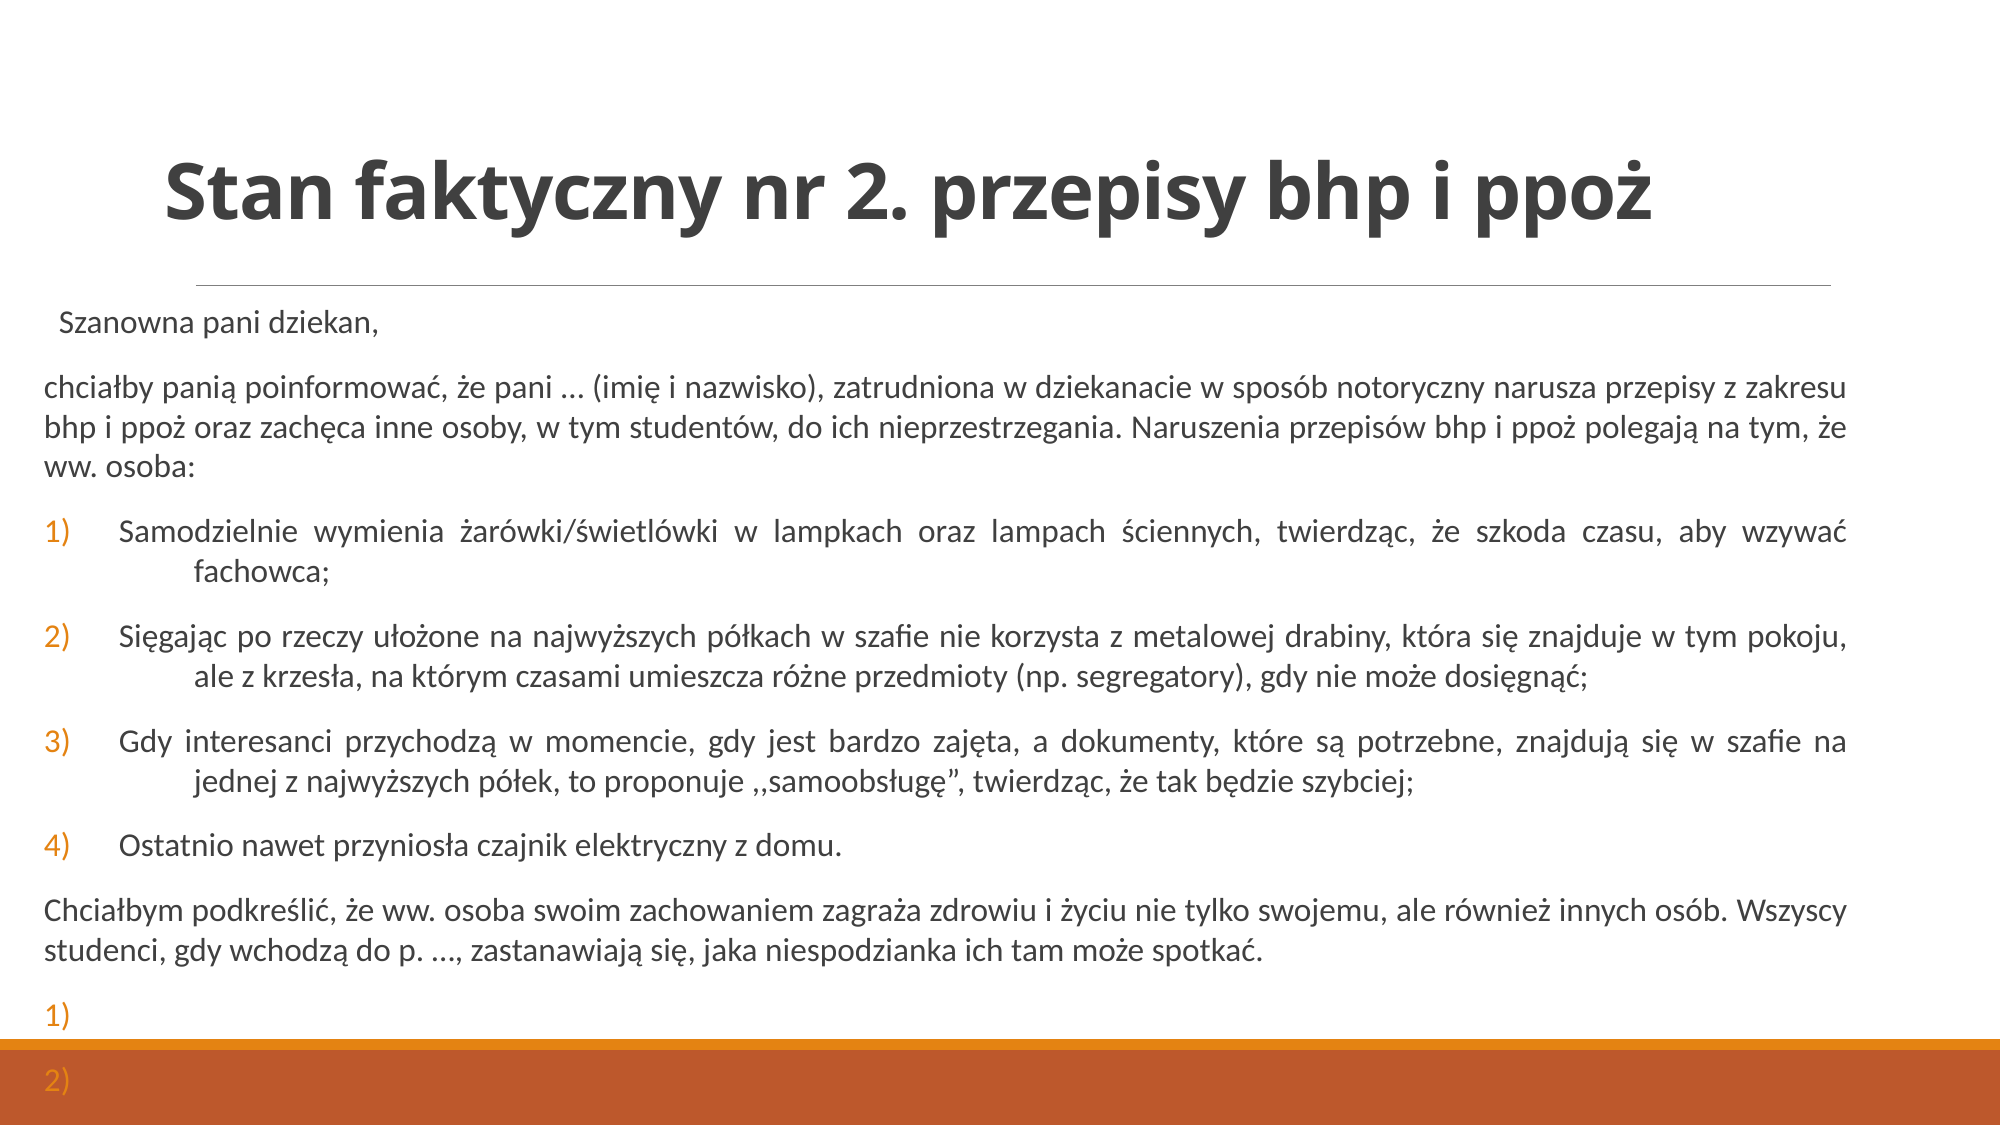

# Stan faktyczny nr 2. przepisy bhp i ppoż
Szanowna pani dziekan,
chciałby panią poinformować, że pani … (imię i nazwisko), zatrudniona w dziekanacie w sposób notoryczny narusza przepisy z zakresu bhp i ppoż oraz zachęca inne osoby, w tym studentów, do ich nieprzestrzegania. Naruszenia przepisów bhp i ppoż polegają na tym, że ww. osoba:
Samodzielnie wymienia żarówki/świetlówki w lampkach oraz lampach ściennych, twierdząc, że szkoda czasu, aby wzywać fachowca;
Sięgając po rzeczy ułożone na najwyższych półkach w szafie nie korzysta z metalowej drabiny, która się znajduje w tym pokoju, ale z krzesła, na którym czasami umieszcza różne przedmioty (np. segregatory), gdy nie może dosięgnąć;
Gdy interesanci przychodzą w momencie, gdy jest bardzo zajęta, a dokumenty, które są potrzebne, znajdują się w szafie na jednej z najwyższych półek, to proponuje ,,samoobsługę”, twierdząc, że tak będzie szybciej;
Ostatnio nawet przyniosła czajnik elektryczny z domu.
Chciałbym podkreślić, że ww. osoba swoim zachowaniem zagraża zdrowiu i życiu nie tylko swojemu, ale również innych osób. Wszyscy studenci, gdy wchodzą do p. …, zastanawiają się, jaka niespodzianka ich tam może spotkać.